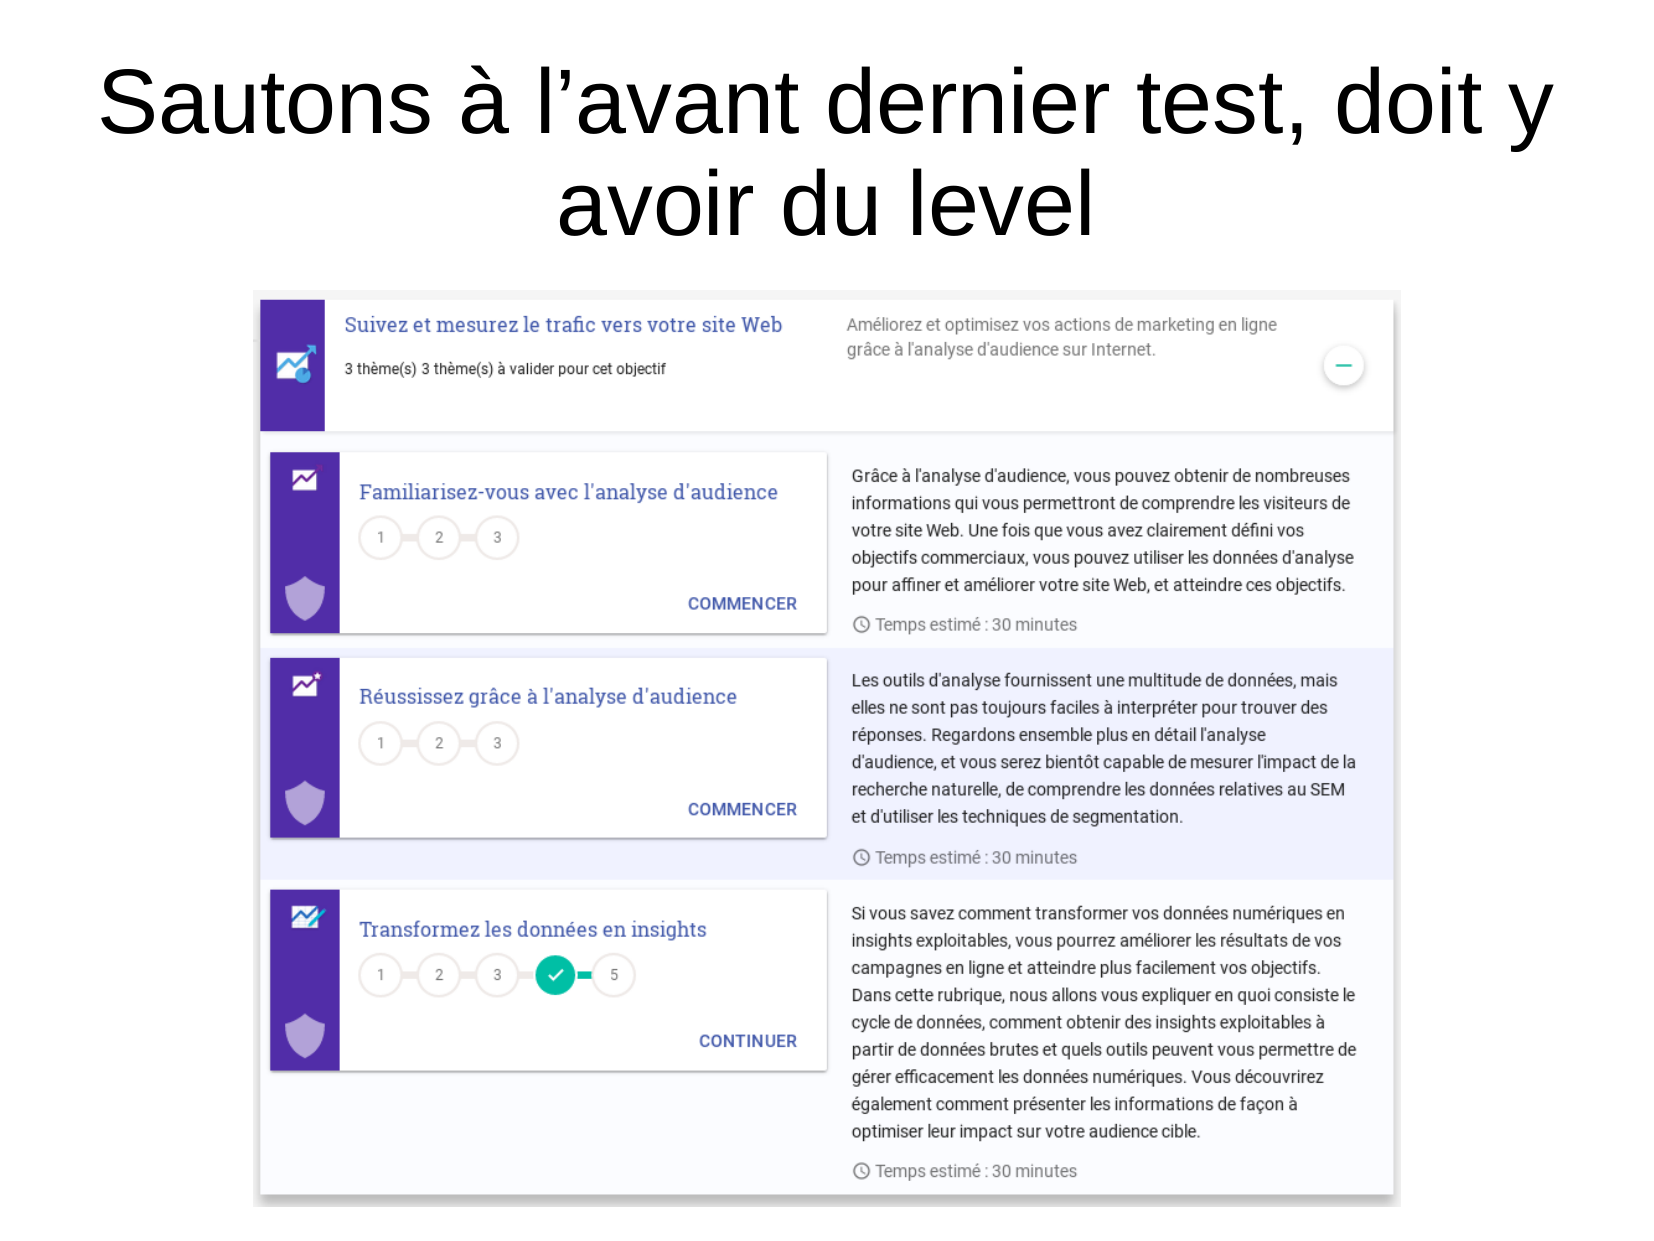

# Sautons à l’avant dernier test, doit y avoir du level